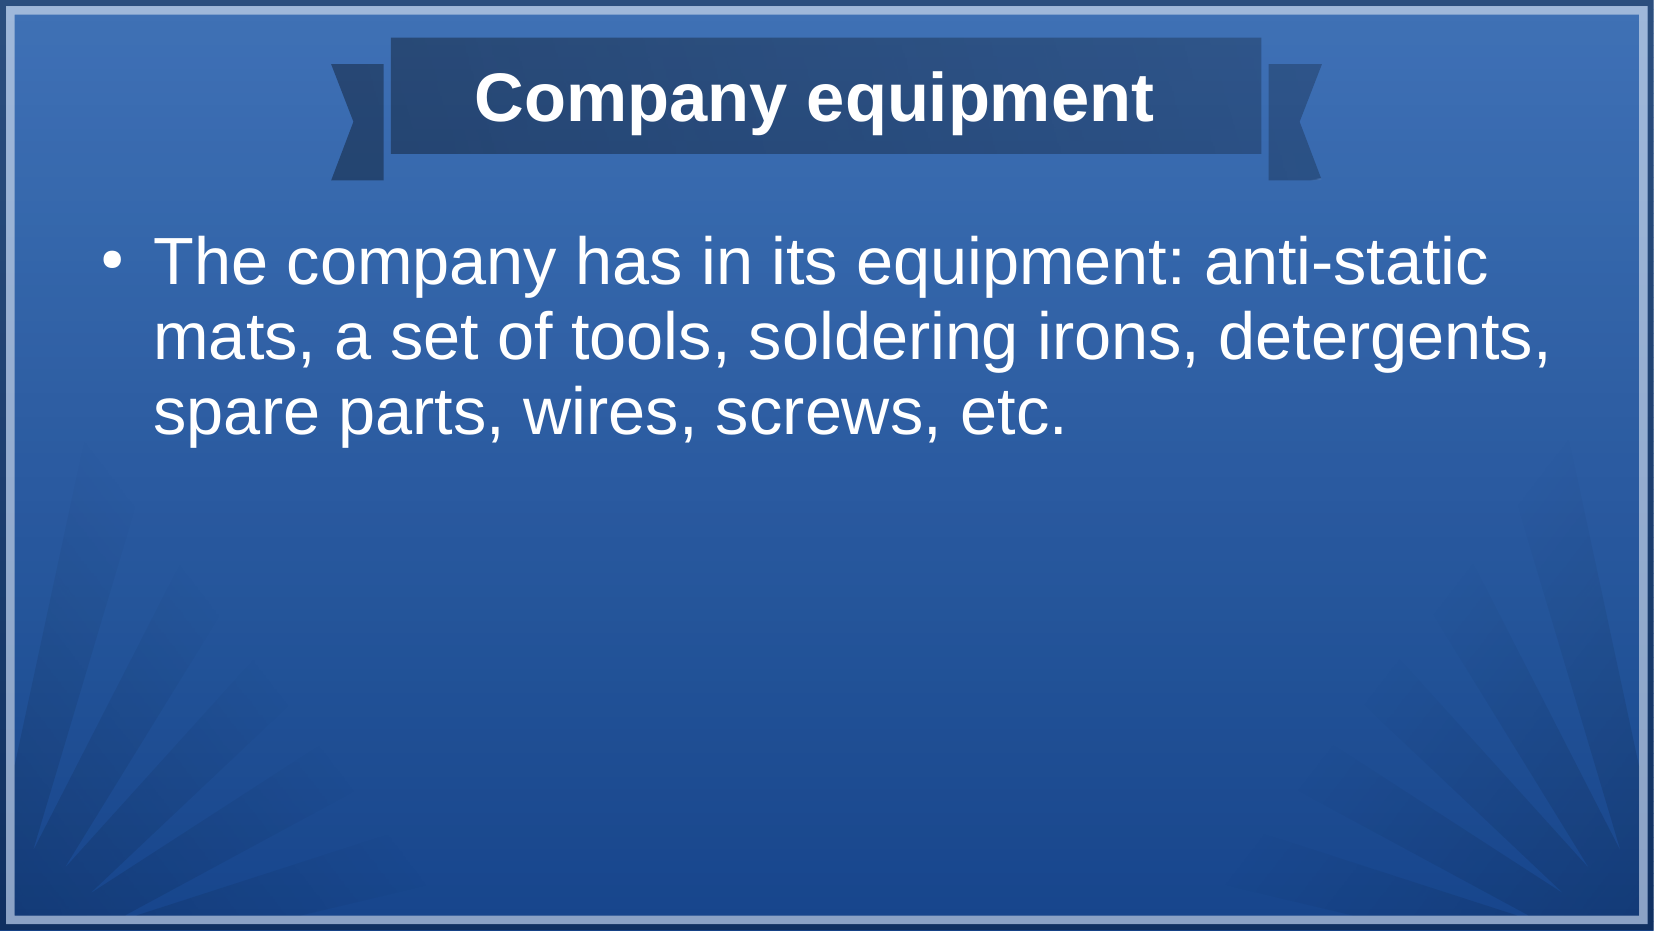

# Company equipment
The company has in its equipment: anti-static mats, a set of tools, soldering irons, detergents, spare parts, wires, screws, etc.